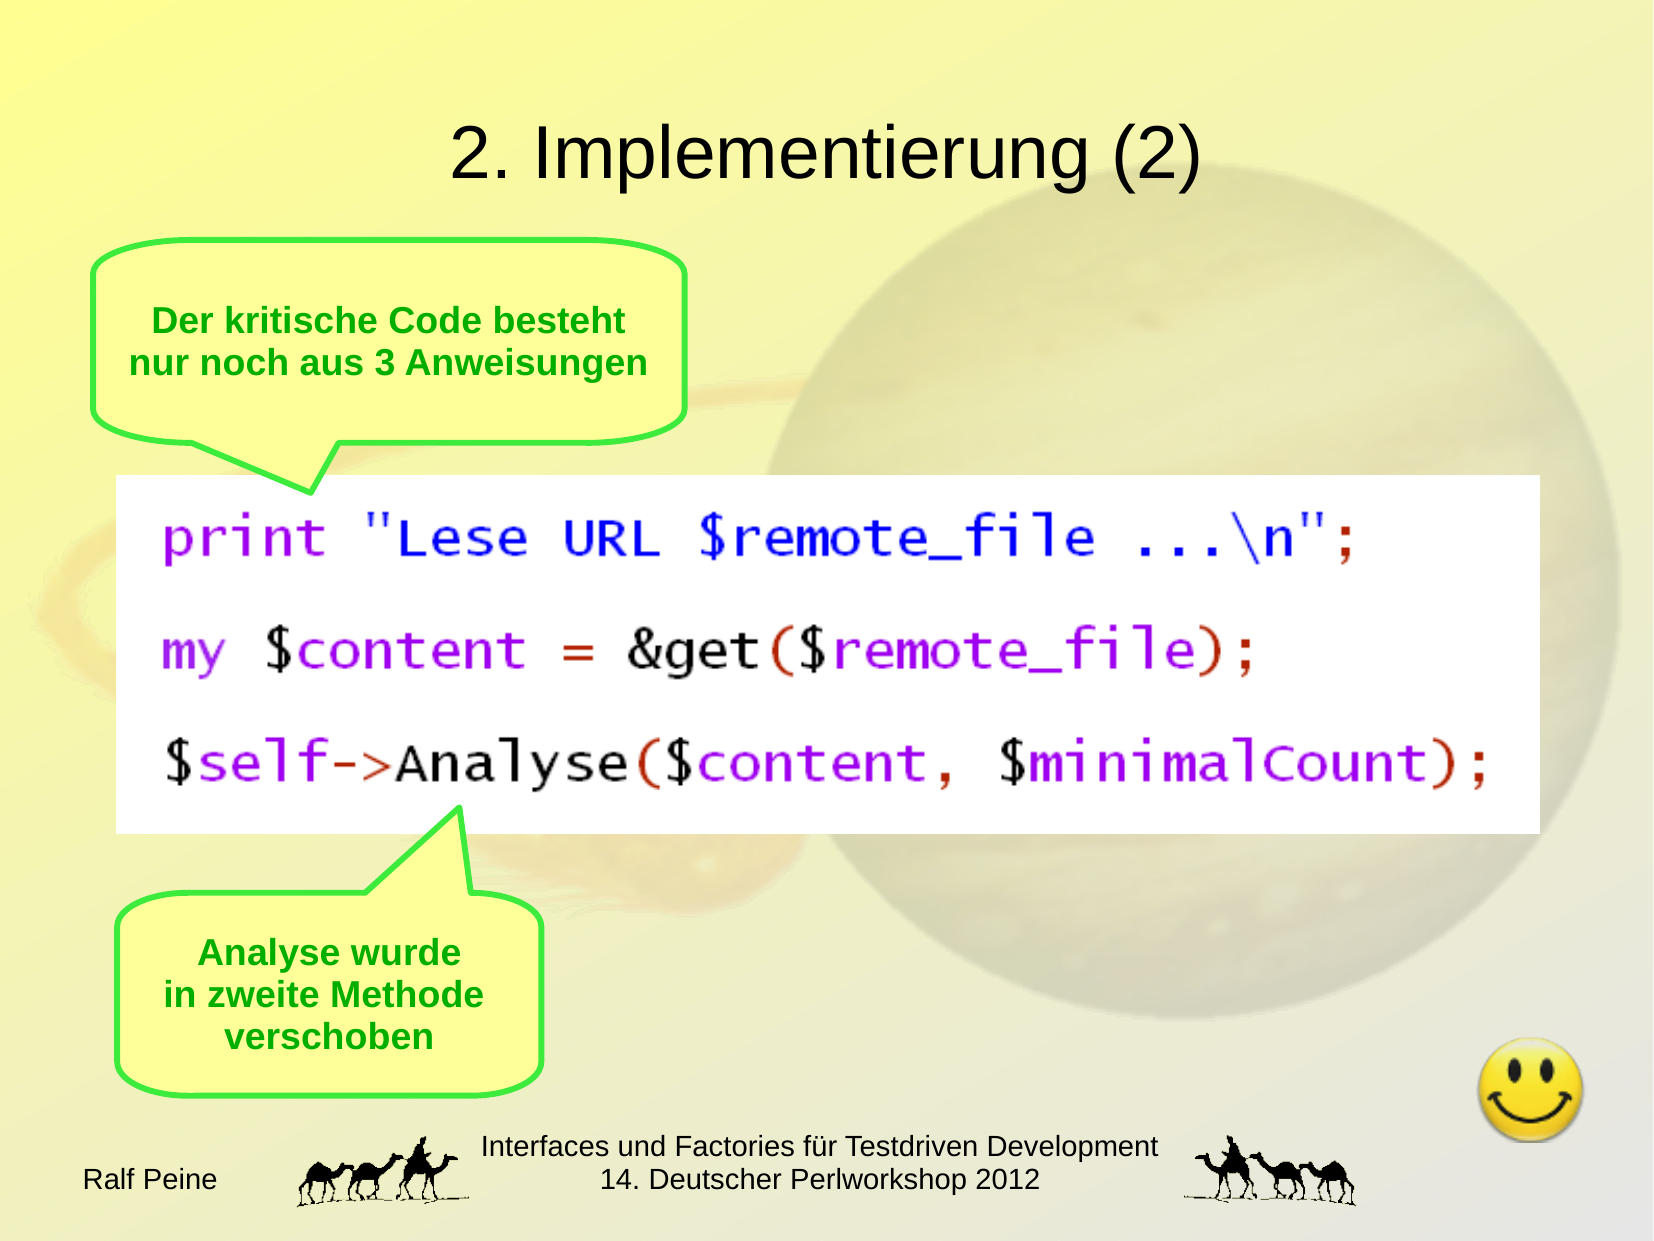

# 2. Implementierung (2)
Der kritische Code besteht
nur noch aus 3 Anweisungen
Analyse wurde
in zweite Methode
verschoben